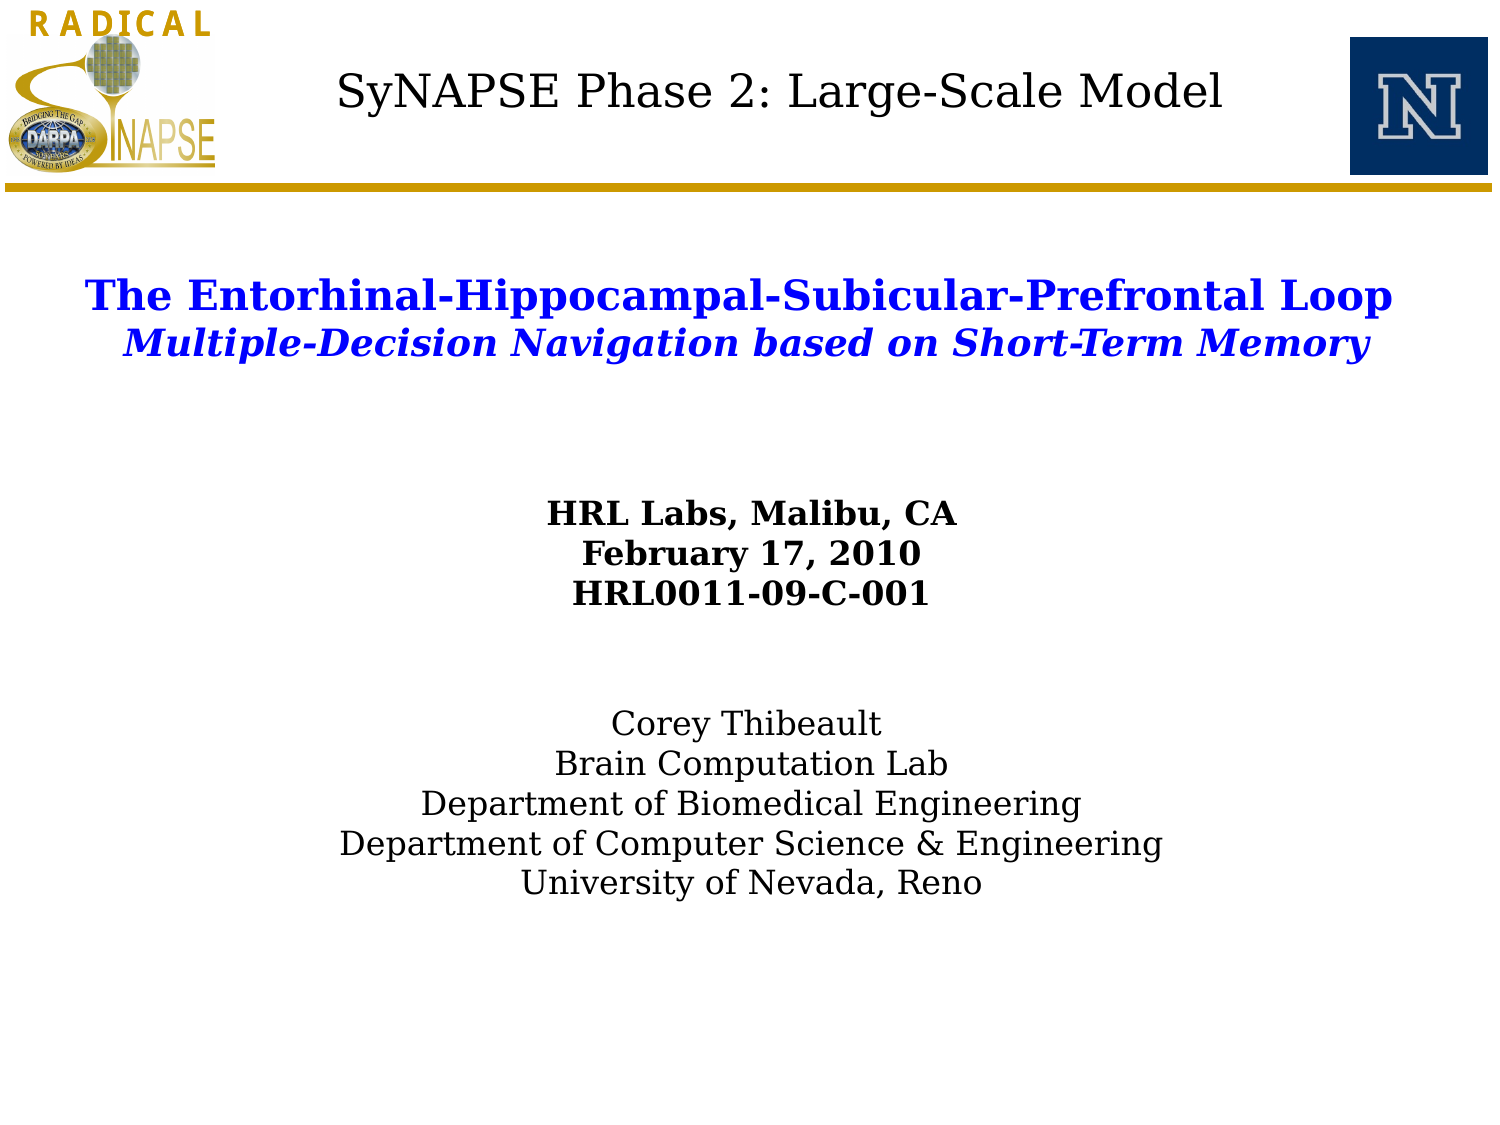

SyNAPSE Phase 2: Large-Scale Model
The Entorhinal-Hippocampal-Subicular-Prefrontal Loop
Multiple-Decision Navigation based on Short-Term Memory
HRL Labs, Malibu, CA
February 17, 2010
HRL0011-09-C-001
Corey Thibeault
Brain Computation Lab
Department of Biomedical Engineering
Department of Computer Science & Engineering
University of Nevada, Reno